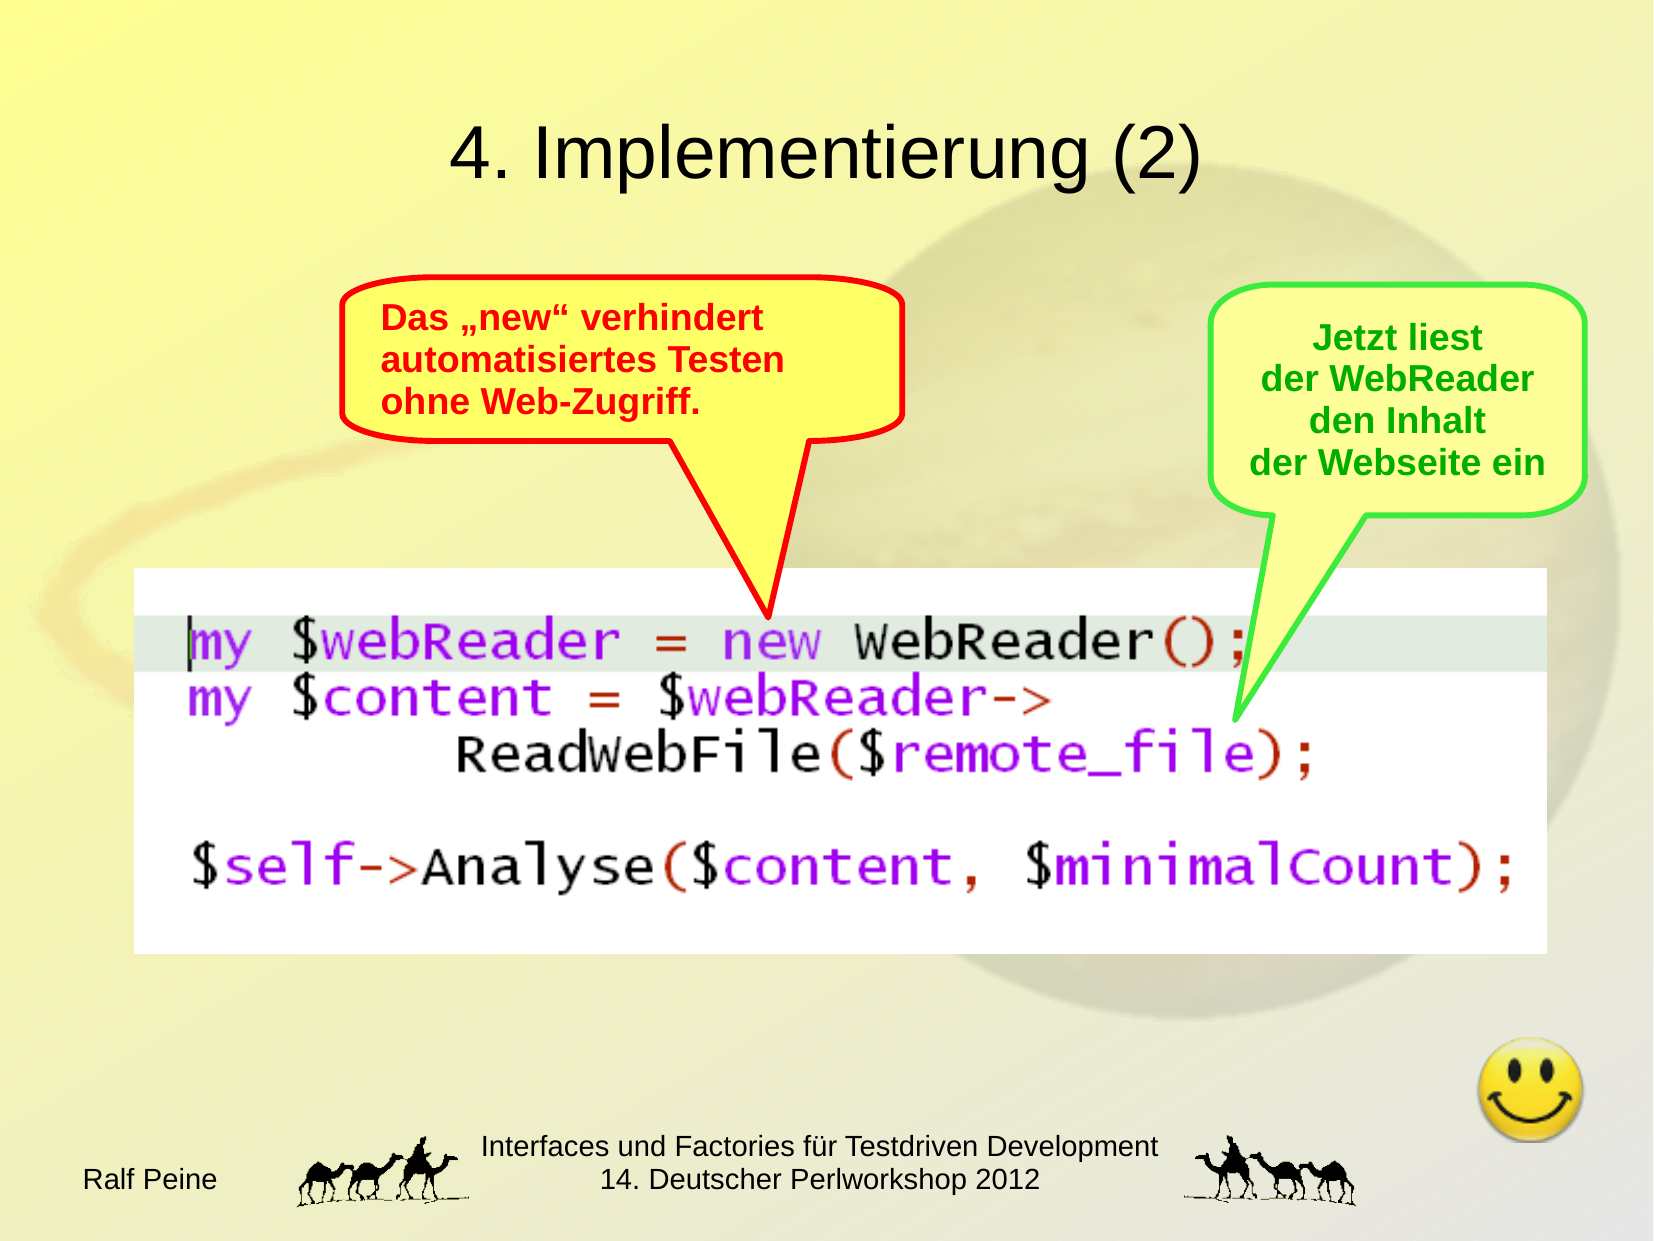

# 4. Implementierung (2)
Das „new“ verhindert
automatisiertes Testen
ohne Web-Zugriff.
Jetzt liest
der WebReader
den Inhalt
der Webseite ein